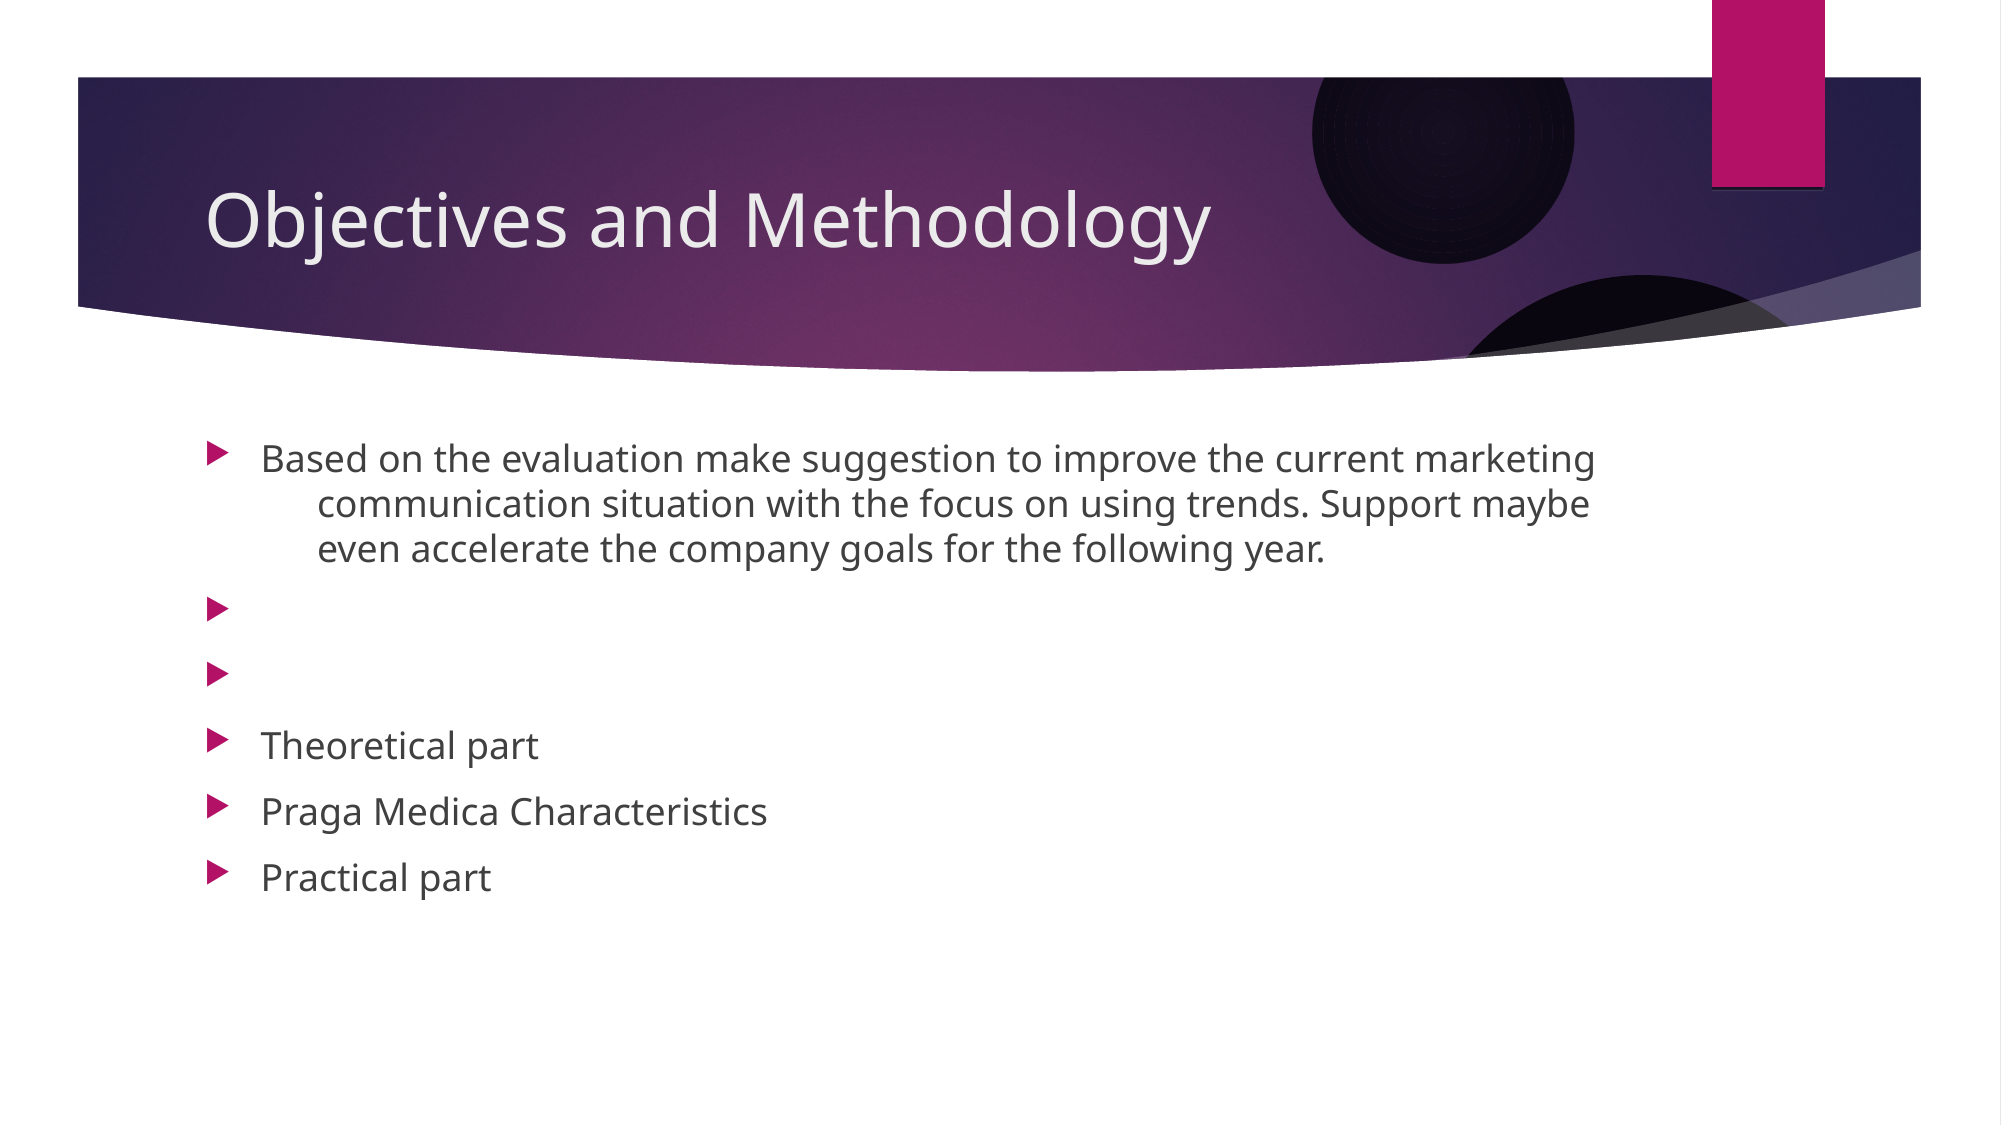

# Objectives and Methodology
Based on the evaluation make suggestion to improve the current marketing communication situation with the focus on using trends. Support maybe even accelerate the company goals for the following year.
Theoretical part
Praga Medica Characteristics
Practical part